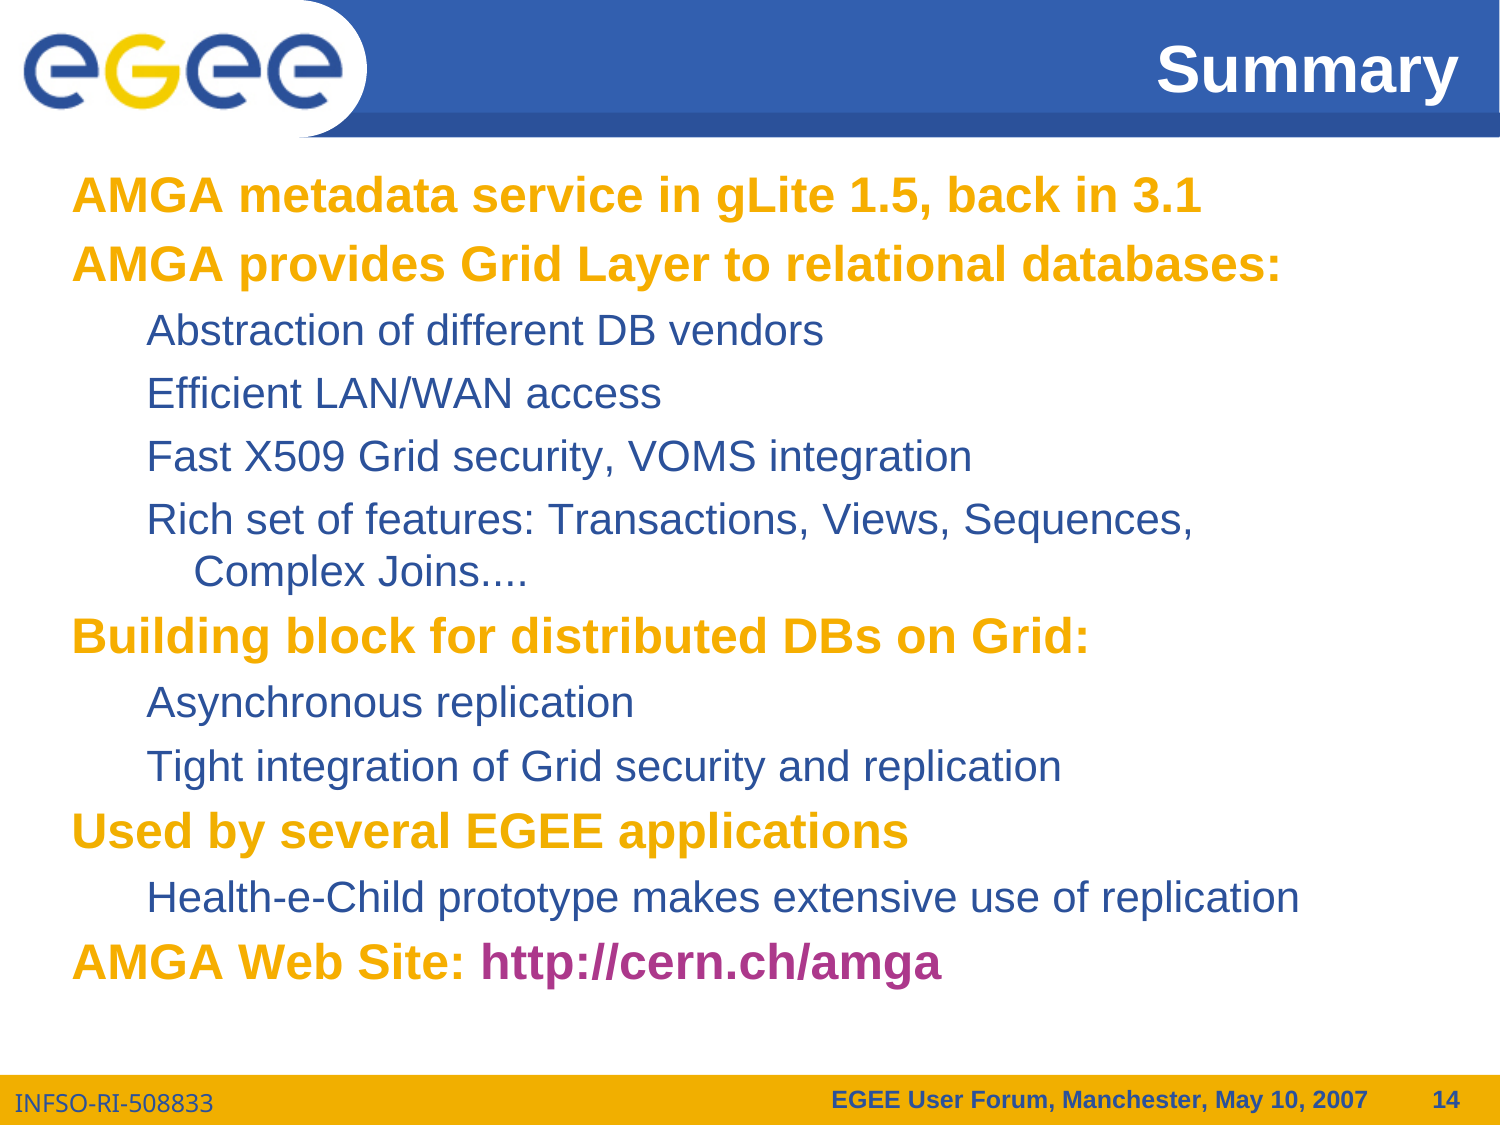

# Summary
AMGA metadata service in gLite 1.5, back in 3.1
AMGA provides Grid Layer to relational databases:
Abstraction of different DB vendors
Efficient LAN/WAN access
Fast X509 Grid security, VOMS integration
Rich set of features: Transactions, Views, Sequences,
Complex Joins....
Building block for distributed DBs on Grid:
Asynchronous replication
Tight integration of Grid security and replication
Used by several EGEE applications
Health-e-Child prototype makes extensive use of replication
AMGA Web Site: http://cern.ch/amga